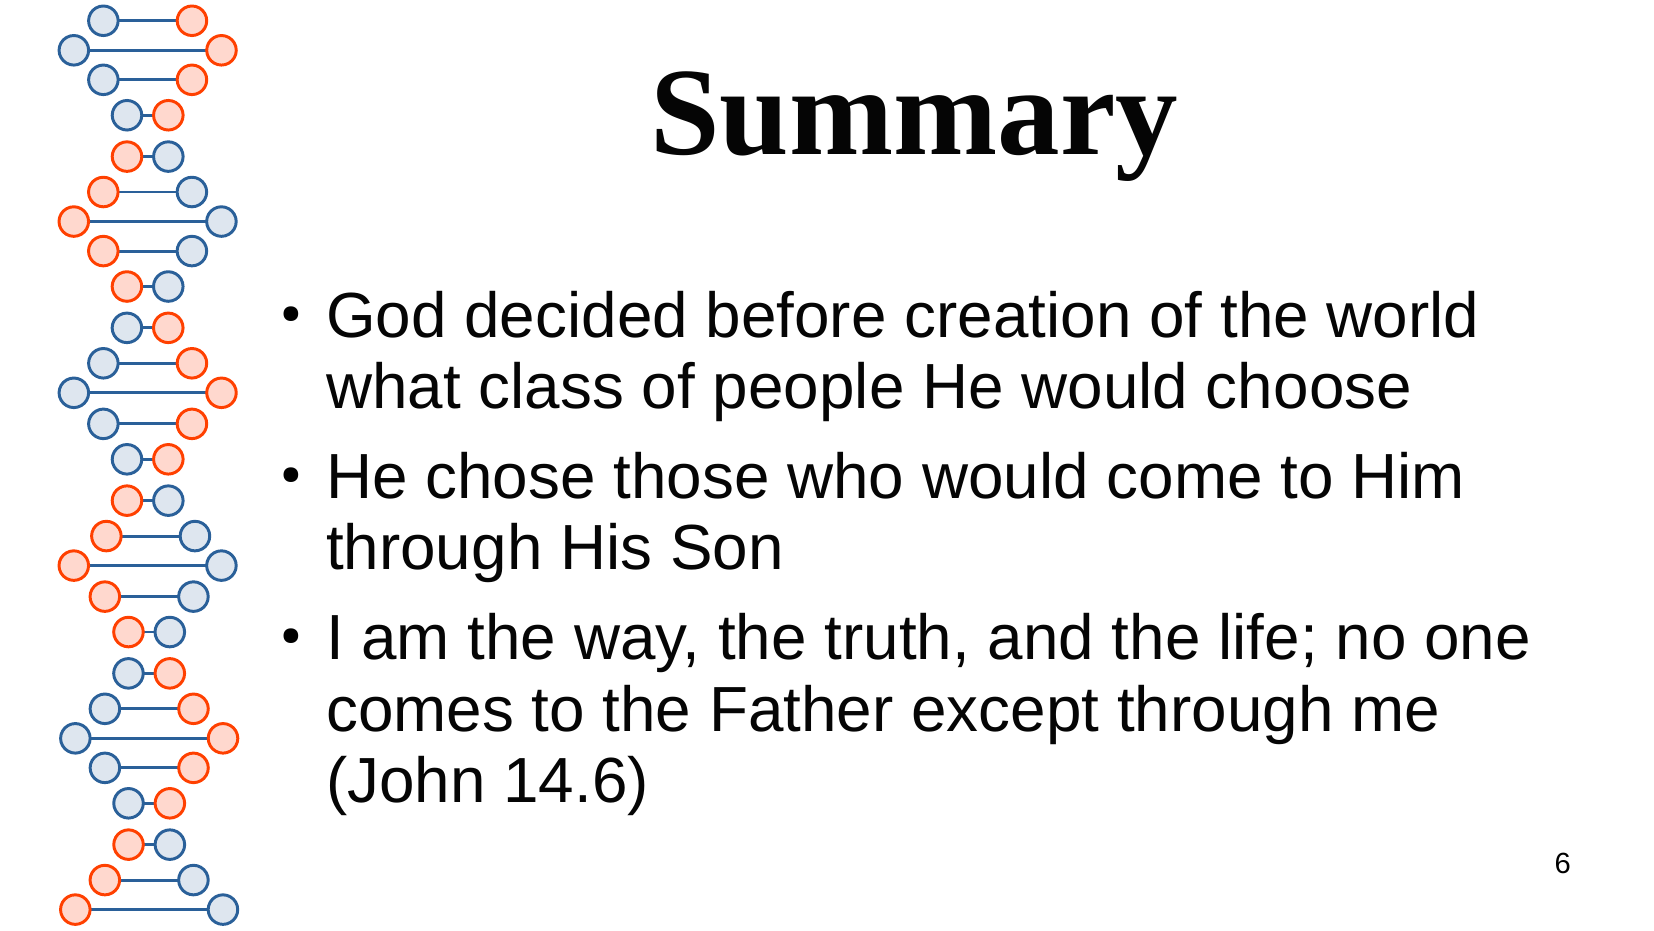

# Summary
God decided before creation of the world what class of people He would choose
He chose those who would come to Him through His Son
I am the way, the truth, and the life; no one comes to the Father except through me (John 14.6)
6